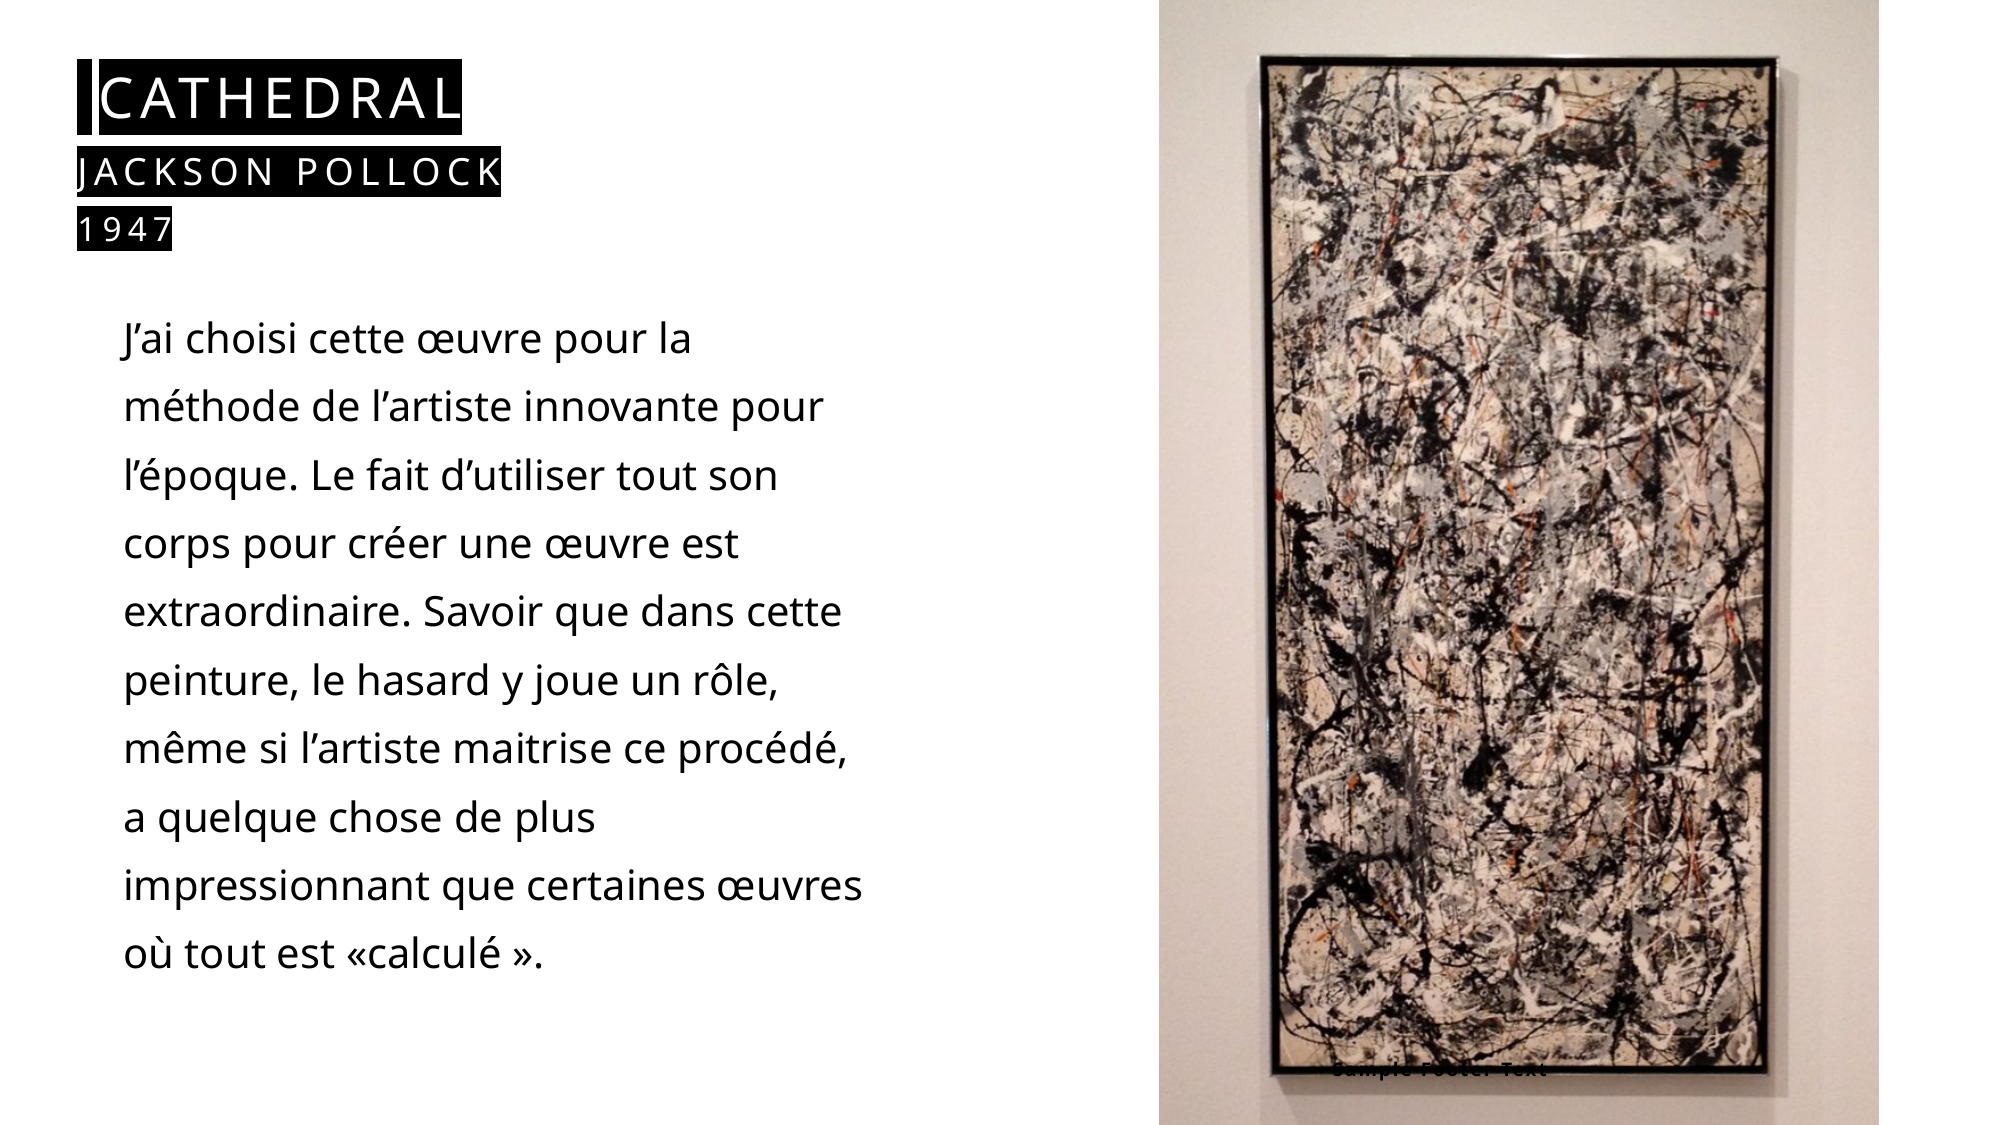

# Cathedral Jackson POLLOCK 1947
J’ai choisi cette œuvre pour la méthode de l’artiste innovante pour l’époque. Le fait d’utiliser tout son corps pour créer une œuvre est extraordinaire. Savoir que dans cette peinture, le hasard y joue un rôle, même si l’artiste maitrise ce procédé, a quelque chose de plus impressionnant que certaines œuvres où tout est «calculé ».
Sample Footer Text